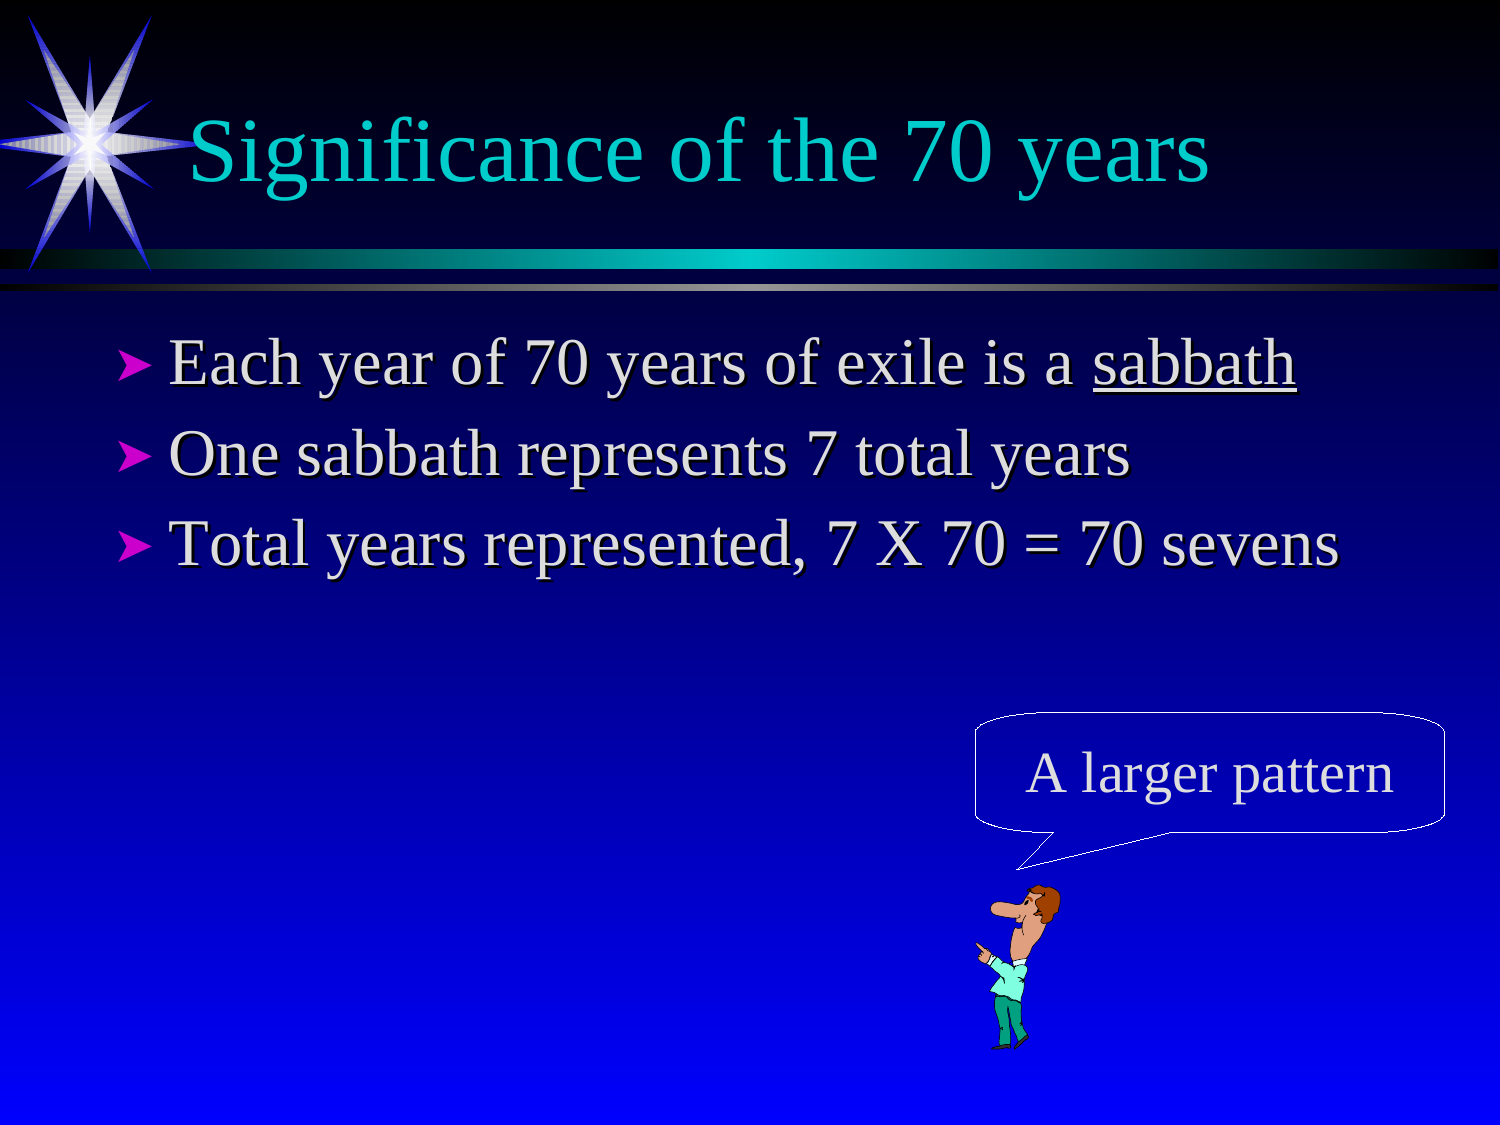

# Significance of the 70 years
Each year of 70 years of exile is a sabbath
One sabbath represents 7 total years
Total years represented, 7 X 70 = 70 sevens
A larger pattern